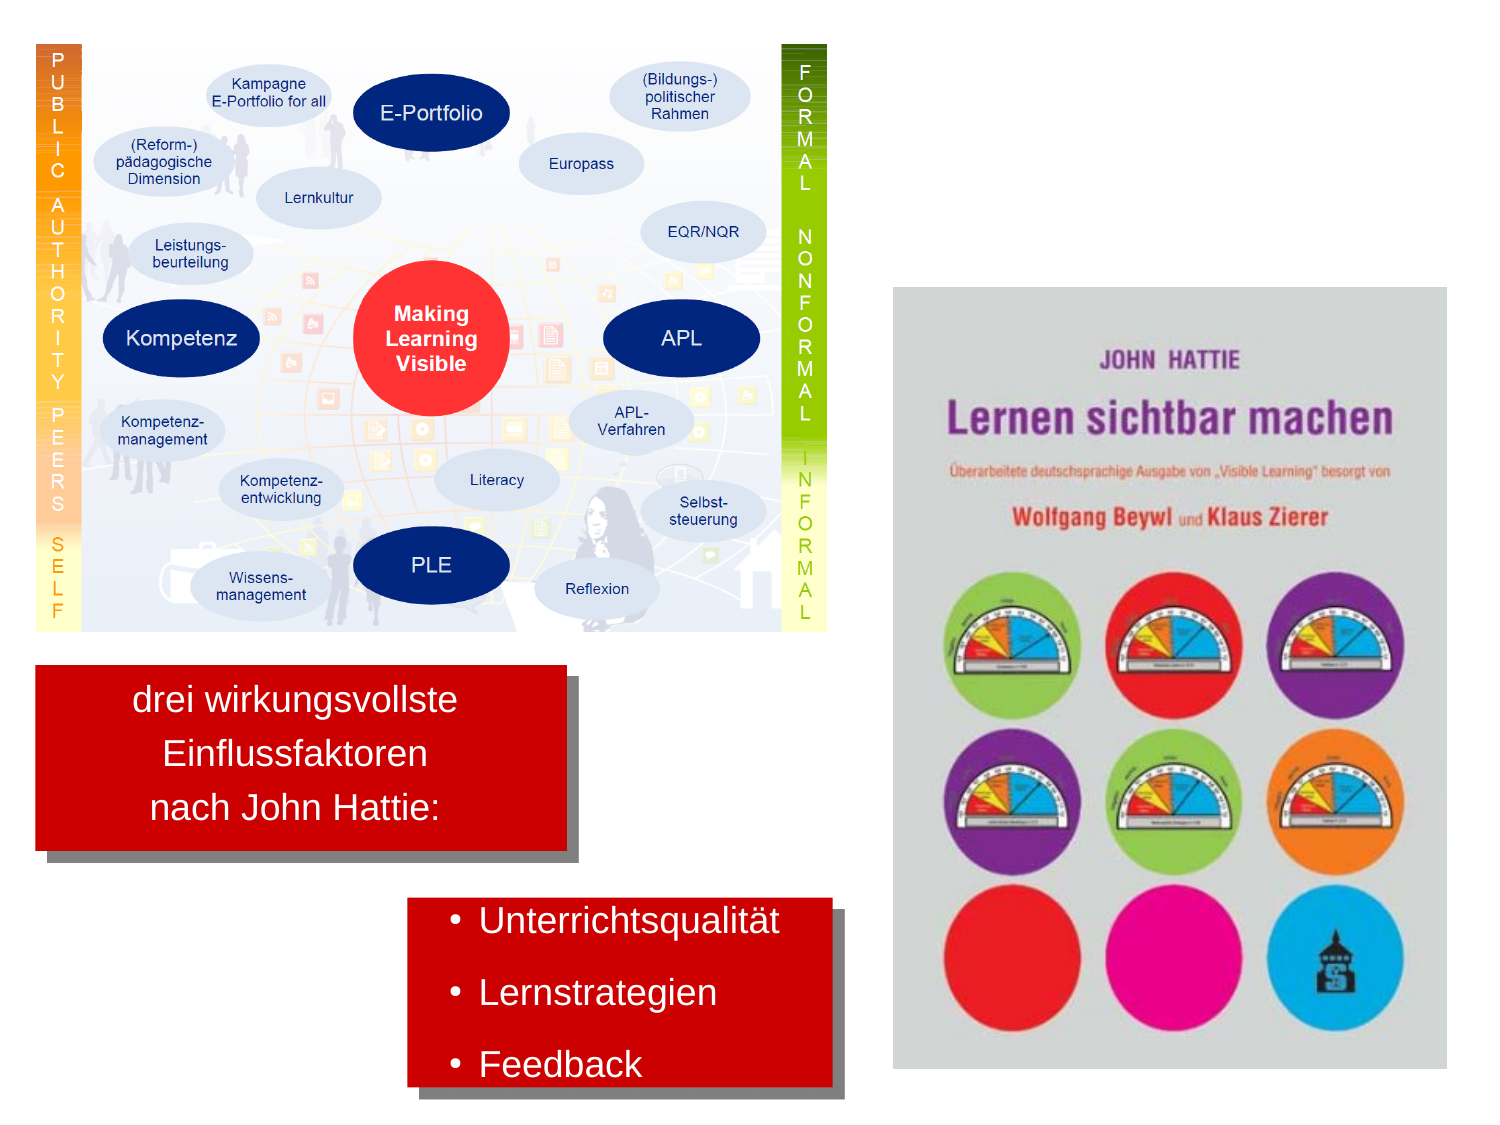

drei wirkungsvollste
Einflussfaktoren
nach John Hattie:
# Unterrichtsqualität
Lernstrategien
Feedback